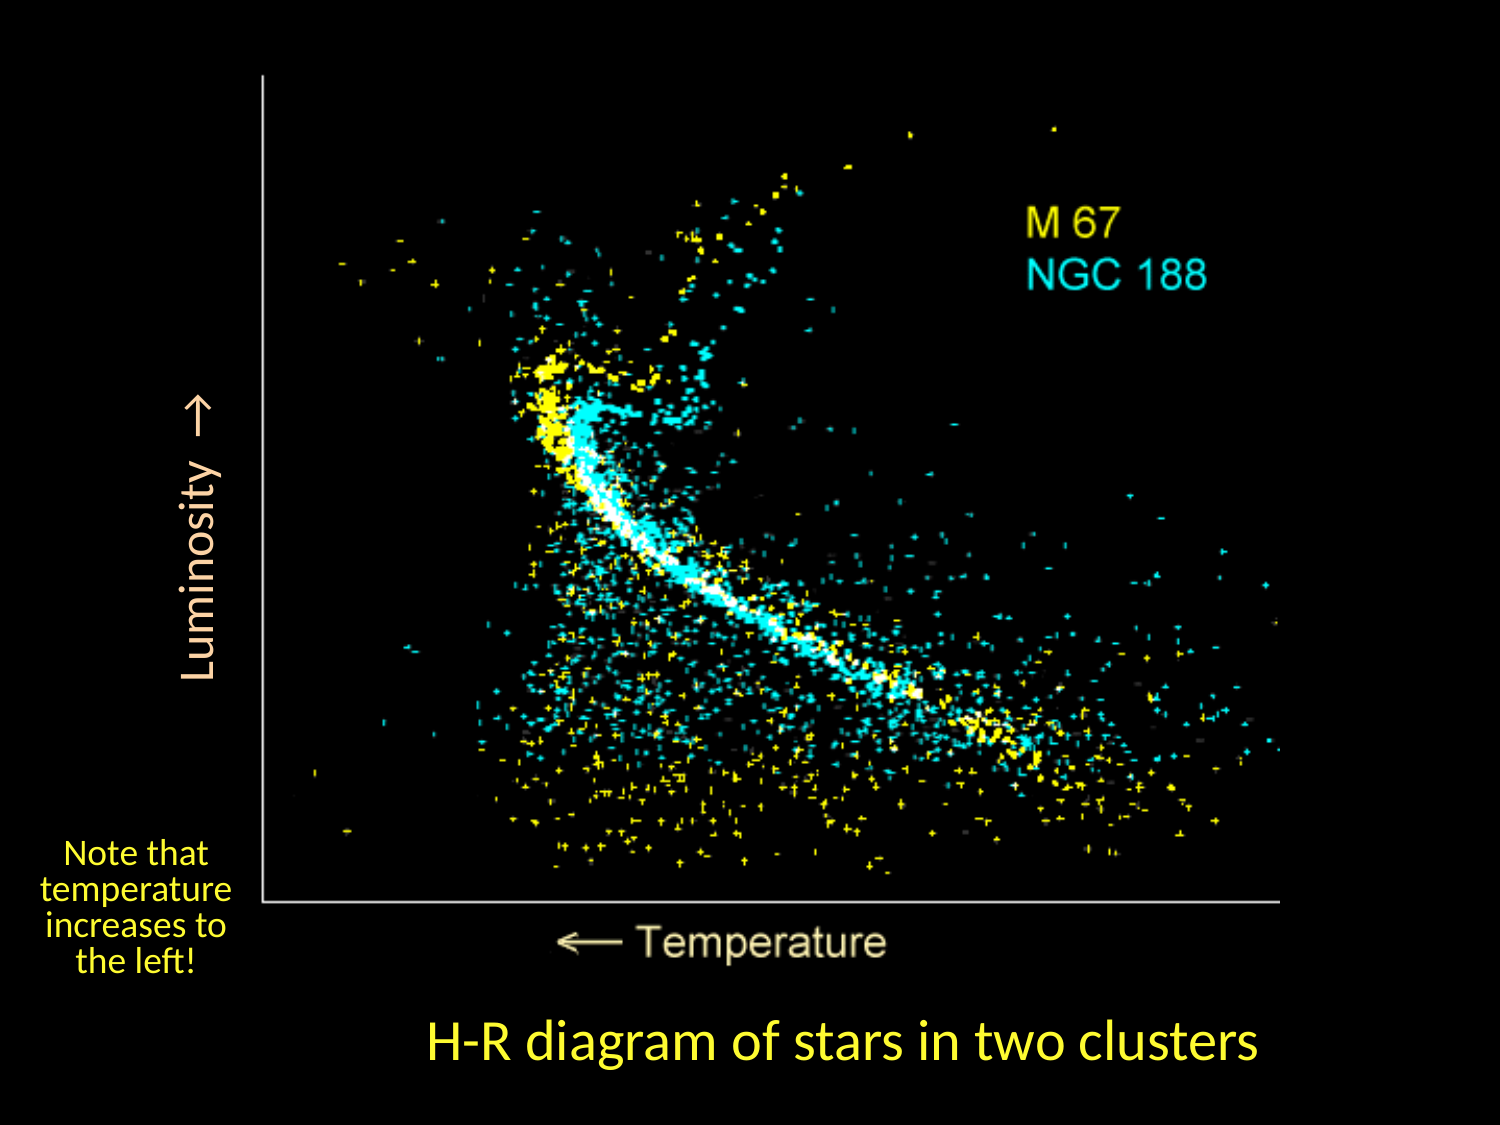

Luminosity →
Note that temperature increases to the left!
H-R diagram of stars in two clusters